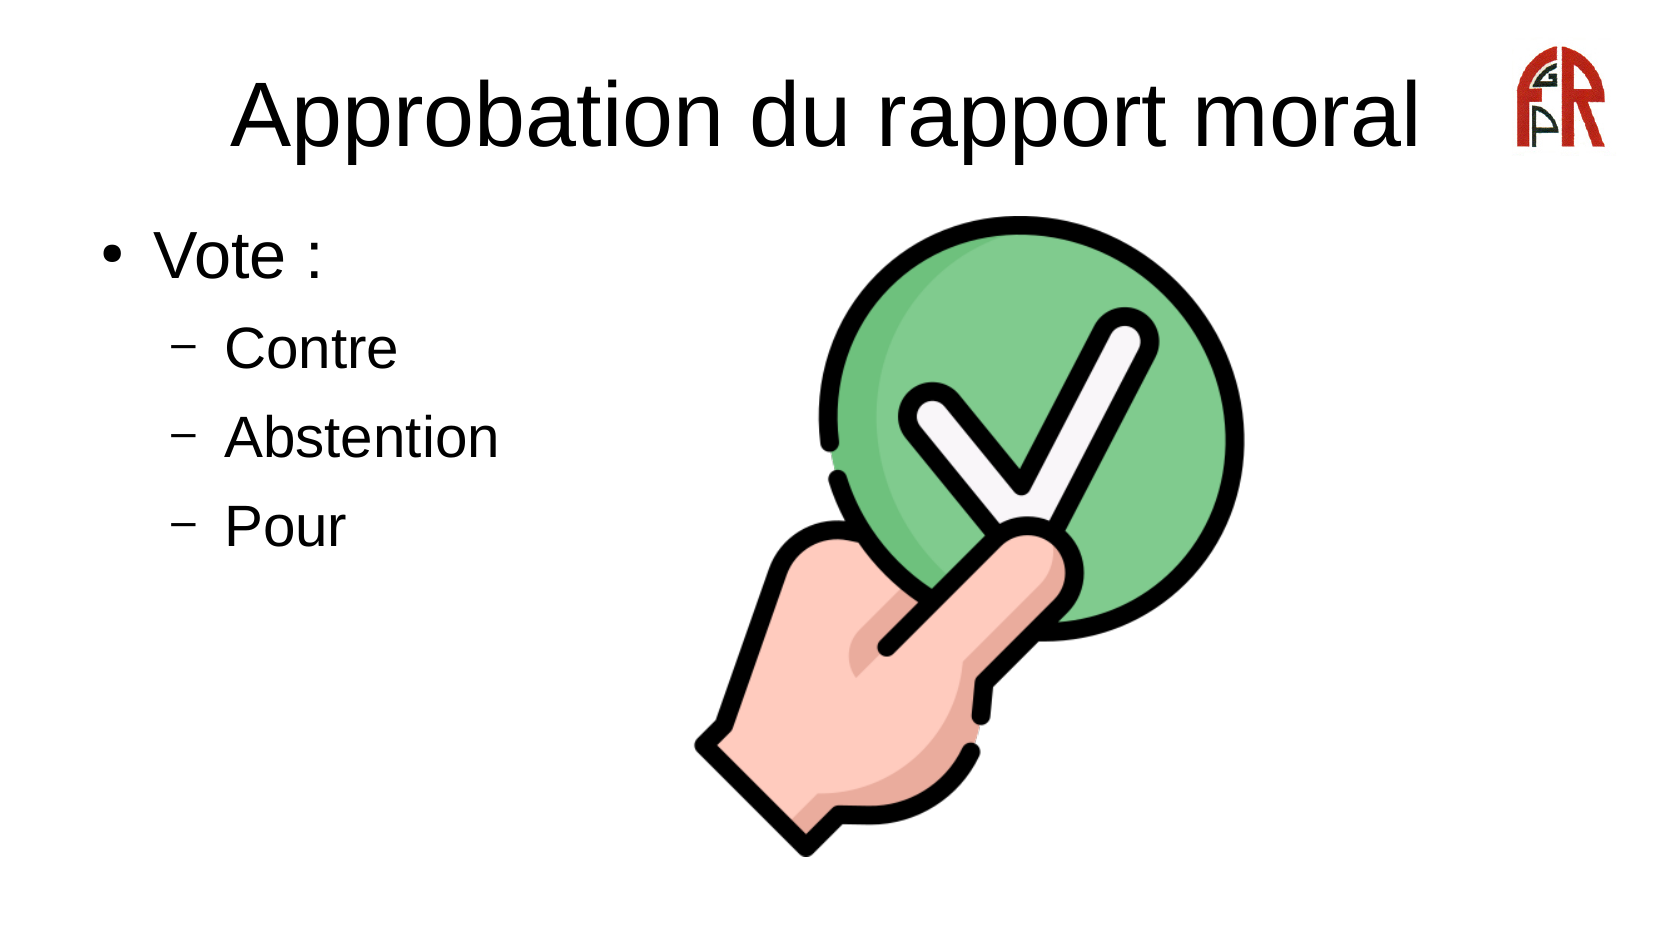

# Approbation du rapport moral
Vote :
Contre
Abstention
Pour